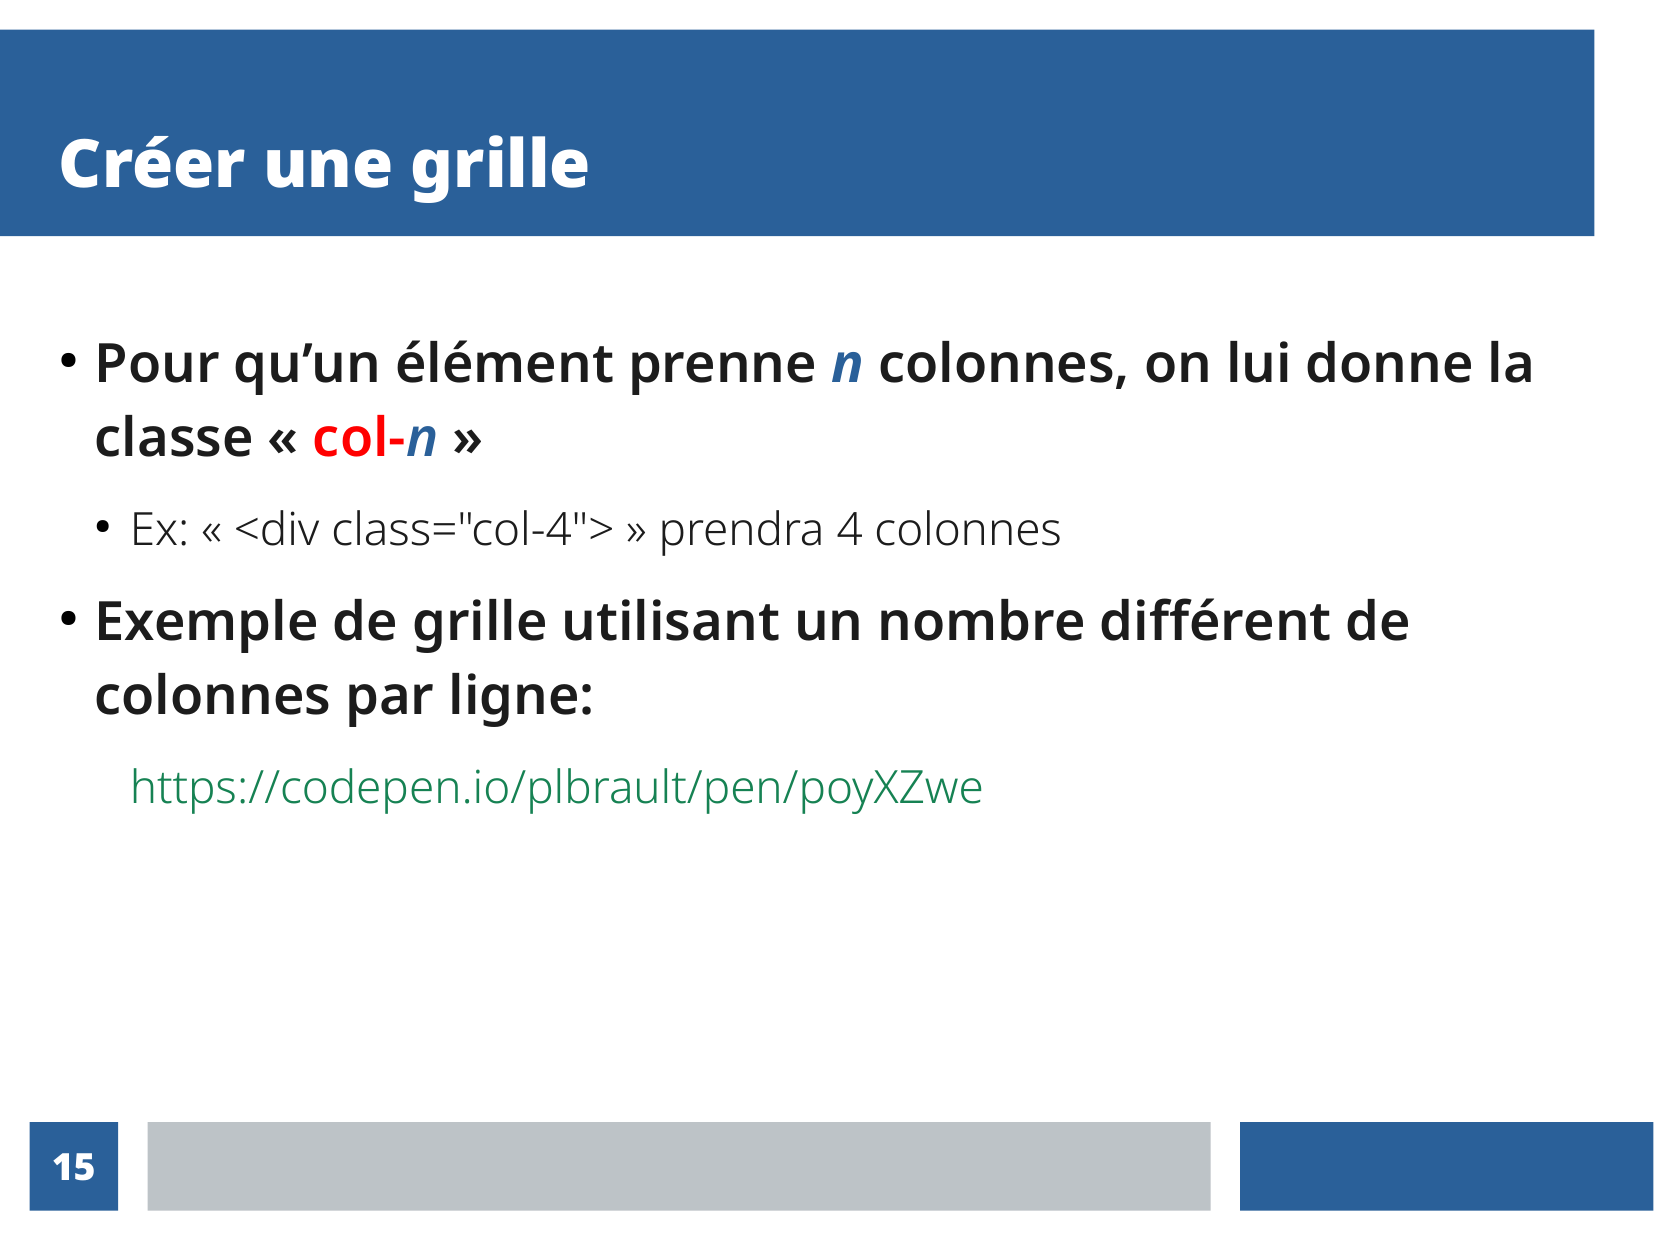

# Créer une grille
Pour qu’un élément prenne n colonnes, on lui donne la classe « col-n »
Ex: « <div class="col-4"> » prendra 4 colonnes
Exemple de grille utilisant un nombre différent de colonnes par ligne:
https://codepen.io/plbrault/pen/poyXZwe
15